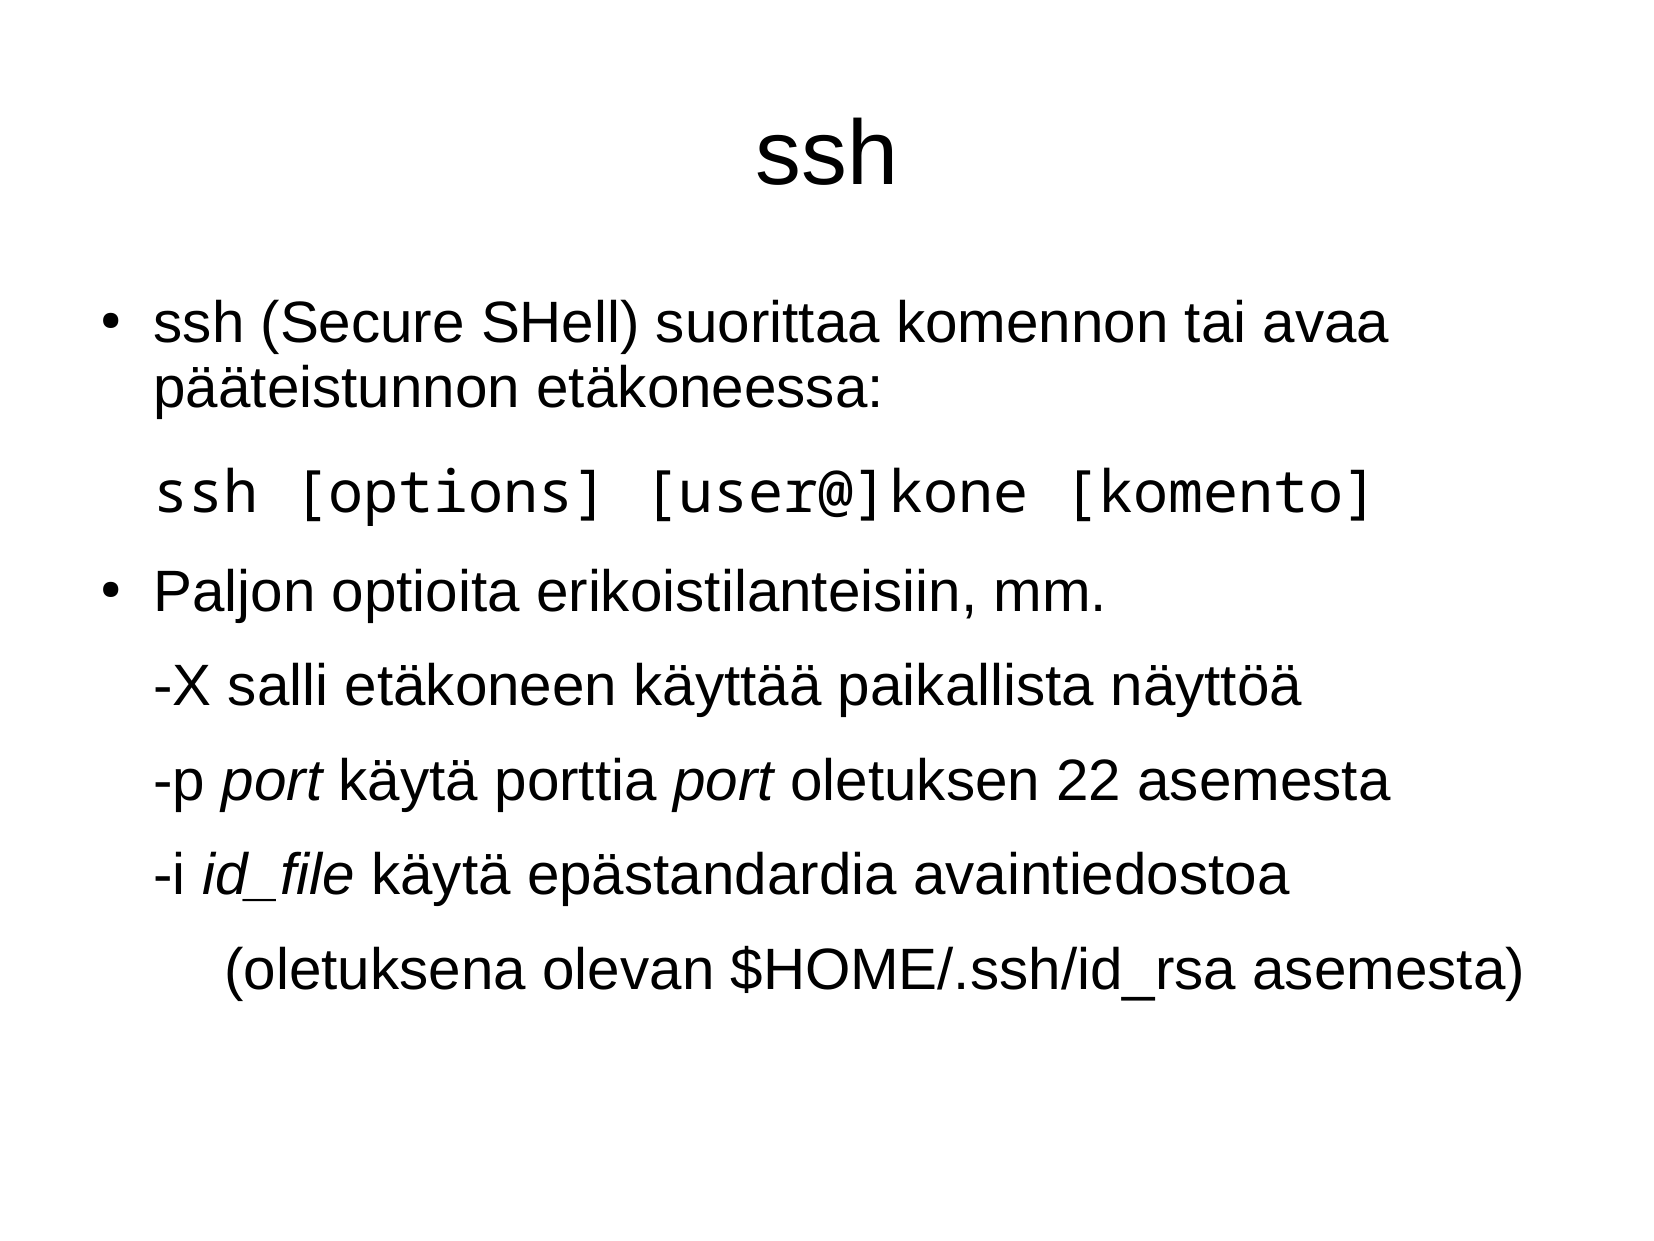

# ssh
ssh (Secure SHell) suorittaa komennon tai avaa pääteistunnon etäkoneessa:
ssh [options] [user@]kone [komento]
Paljon optioita erikoistilanteisiin, mm.
-X salli etäkoneen käyttää paikallista näyttöä
-p port käytä porttia port oletuksen 22 asemesta
-i id_file käytä epästandardia avaintiedostoa
(oletuksena olevan $HOME/.ssh/id_rsa asemesta)